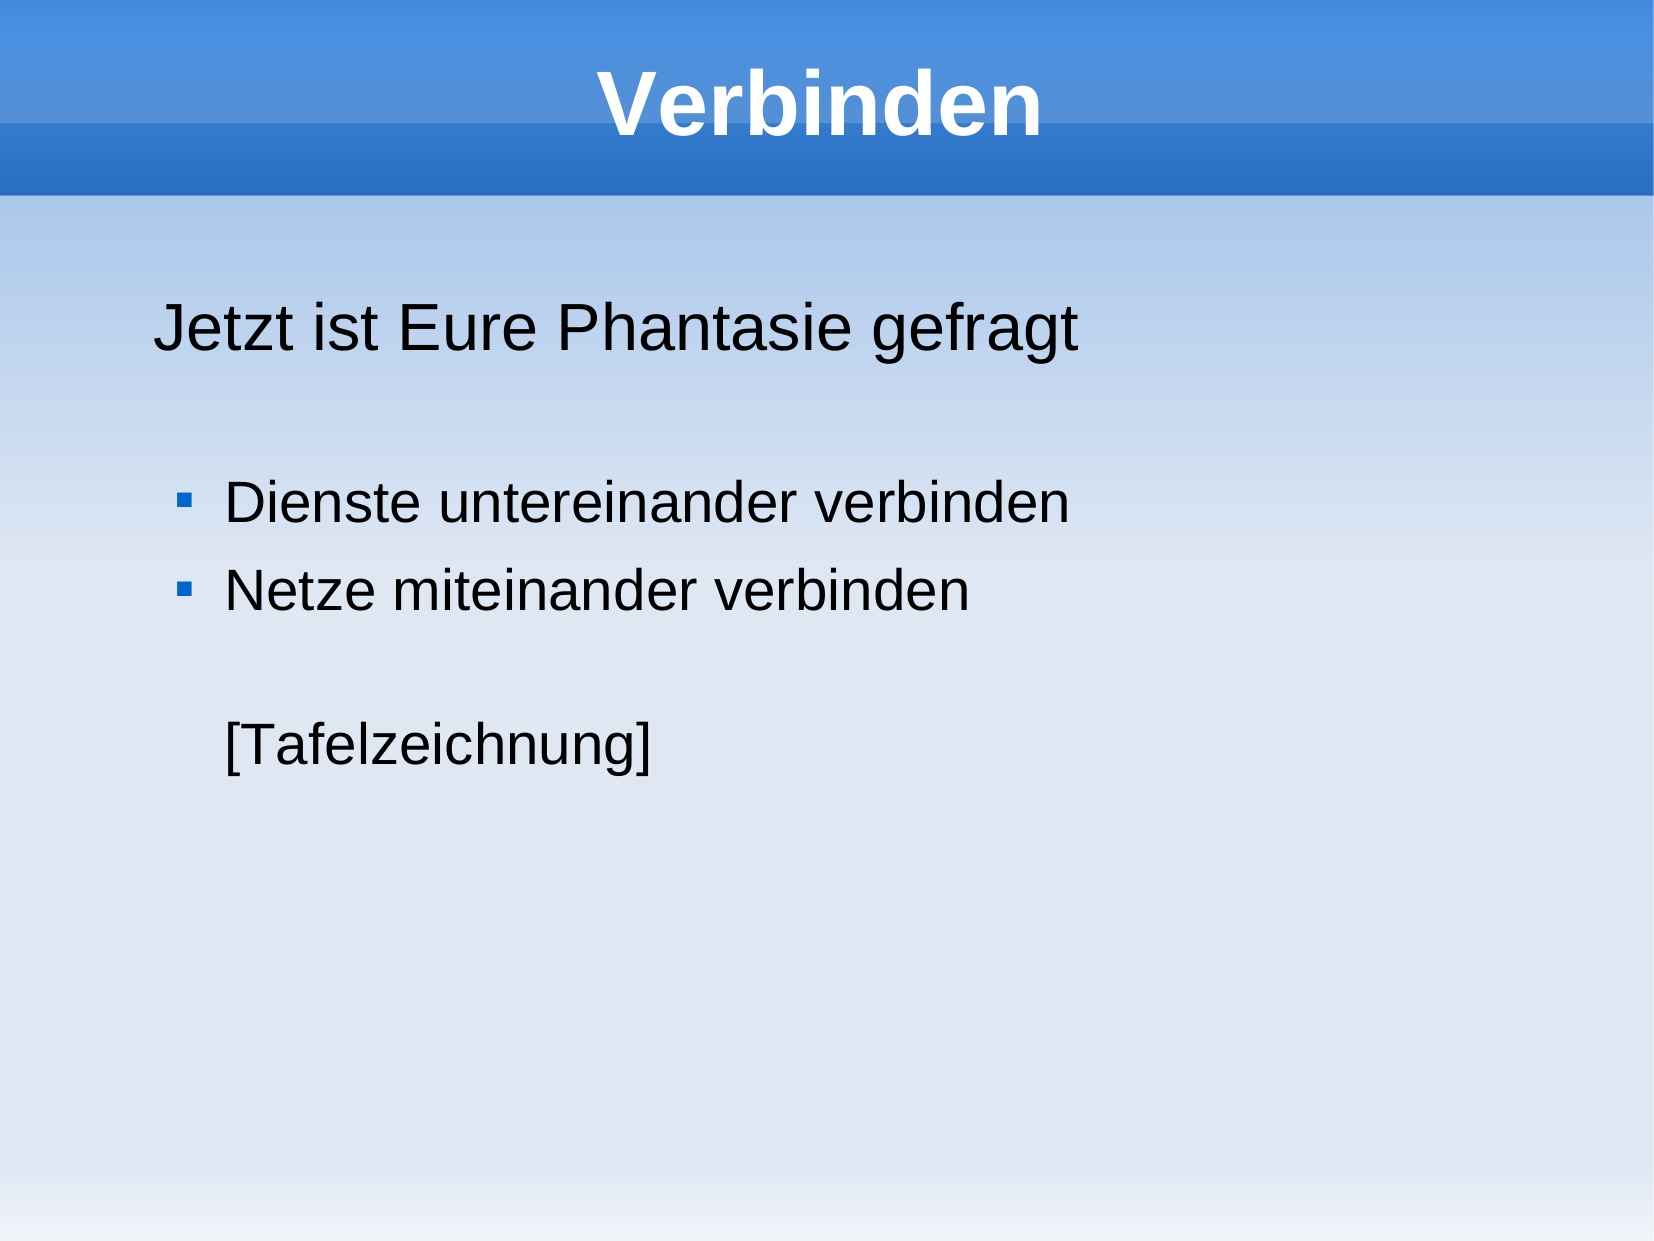

# Verbinden
Jetzt ist Eure Phantasie gefragt
Dienste untereinander verbinden
Netze miteinander verbinden
[Tafelzeichnung]